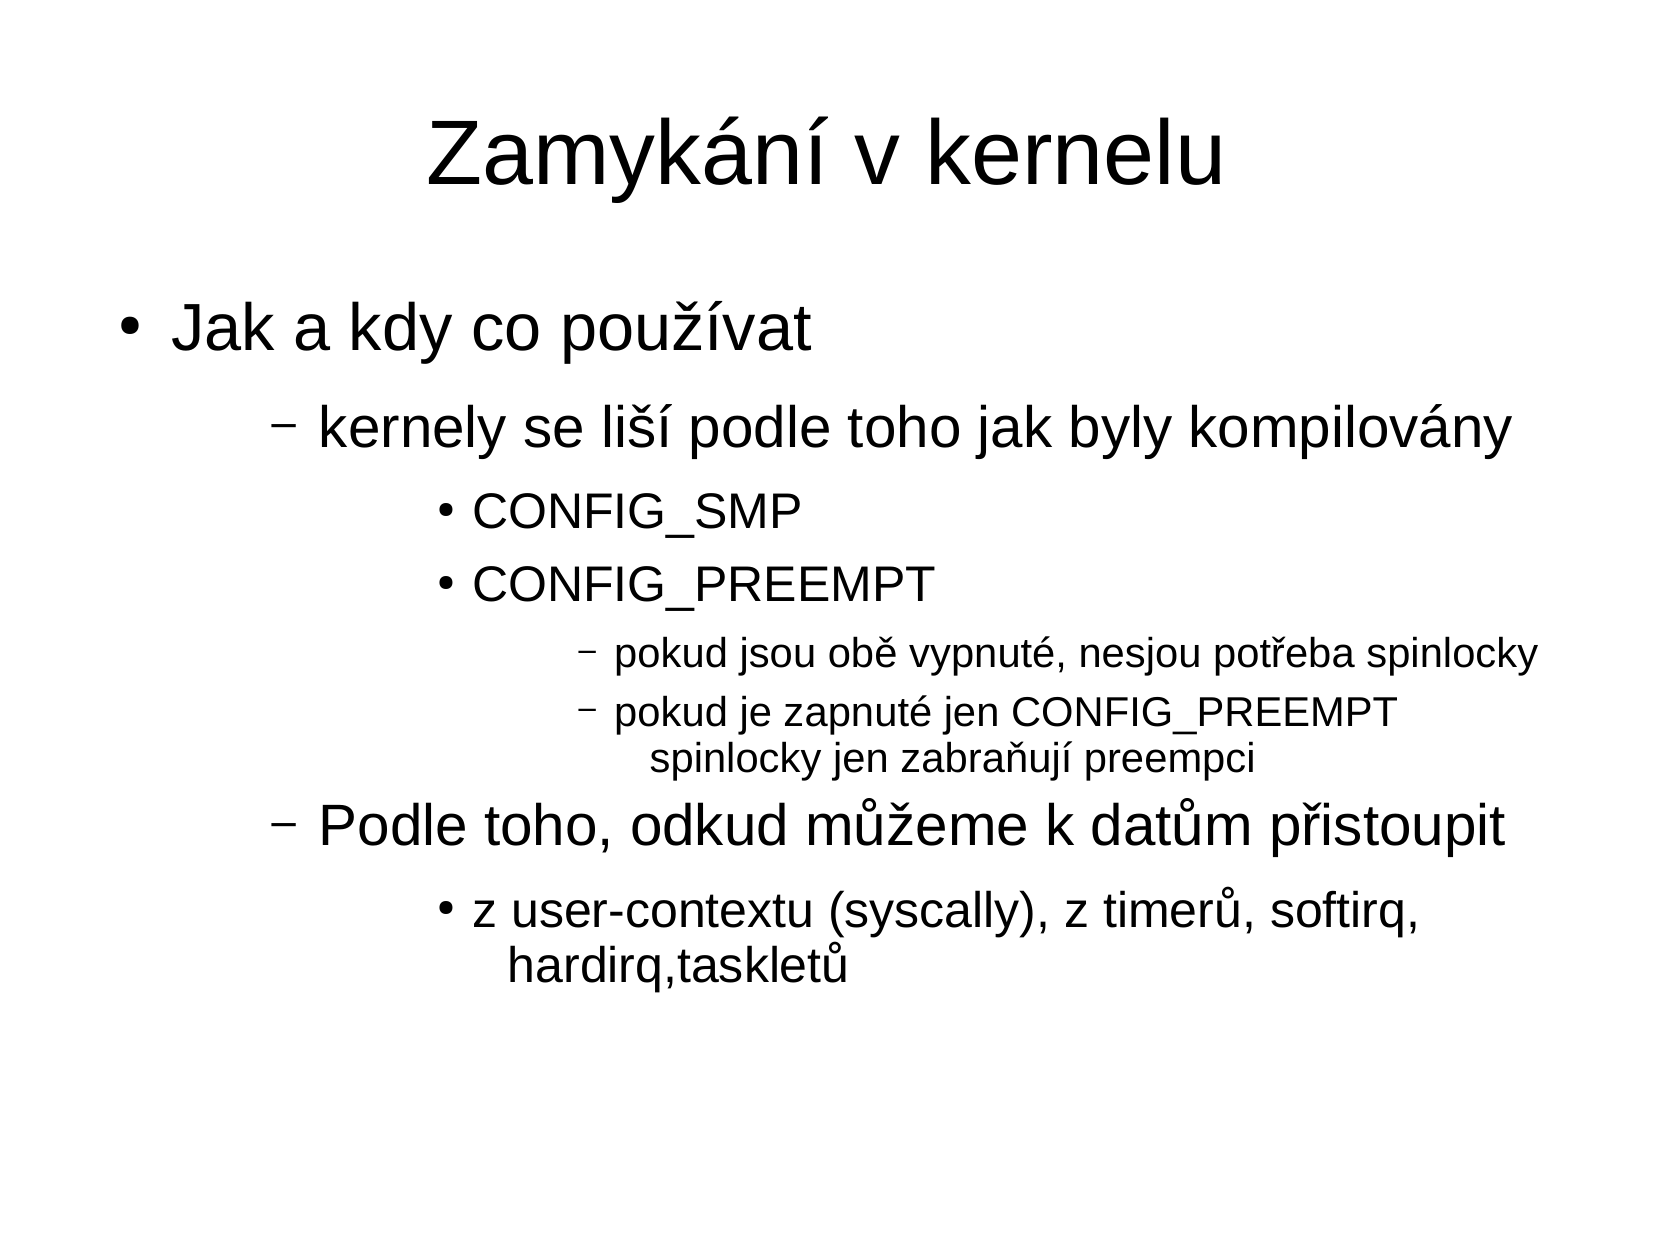

# Zamykání v kernelu
Jak a kdy co používat
kernely se liší podle toho jak byly kompilovány
CONFIG_SMP
CONFIG_PREEMPT
pokud jsou obě vypnuté, nesjou potřeba spinlocky
pokud je zapnuté jen CONFIG_PREEMPT spinlocky jen zabraňují preempci
Podle toho, odkud můžeme k datům přistoupit
z user-contextu (syscally), z timerů, softirq, hardirq,taskletů